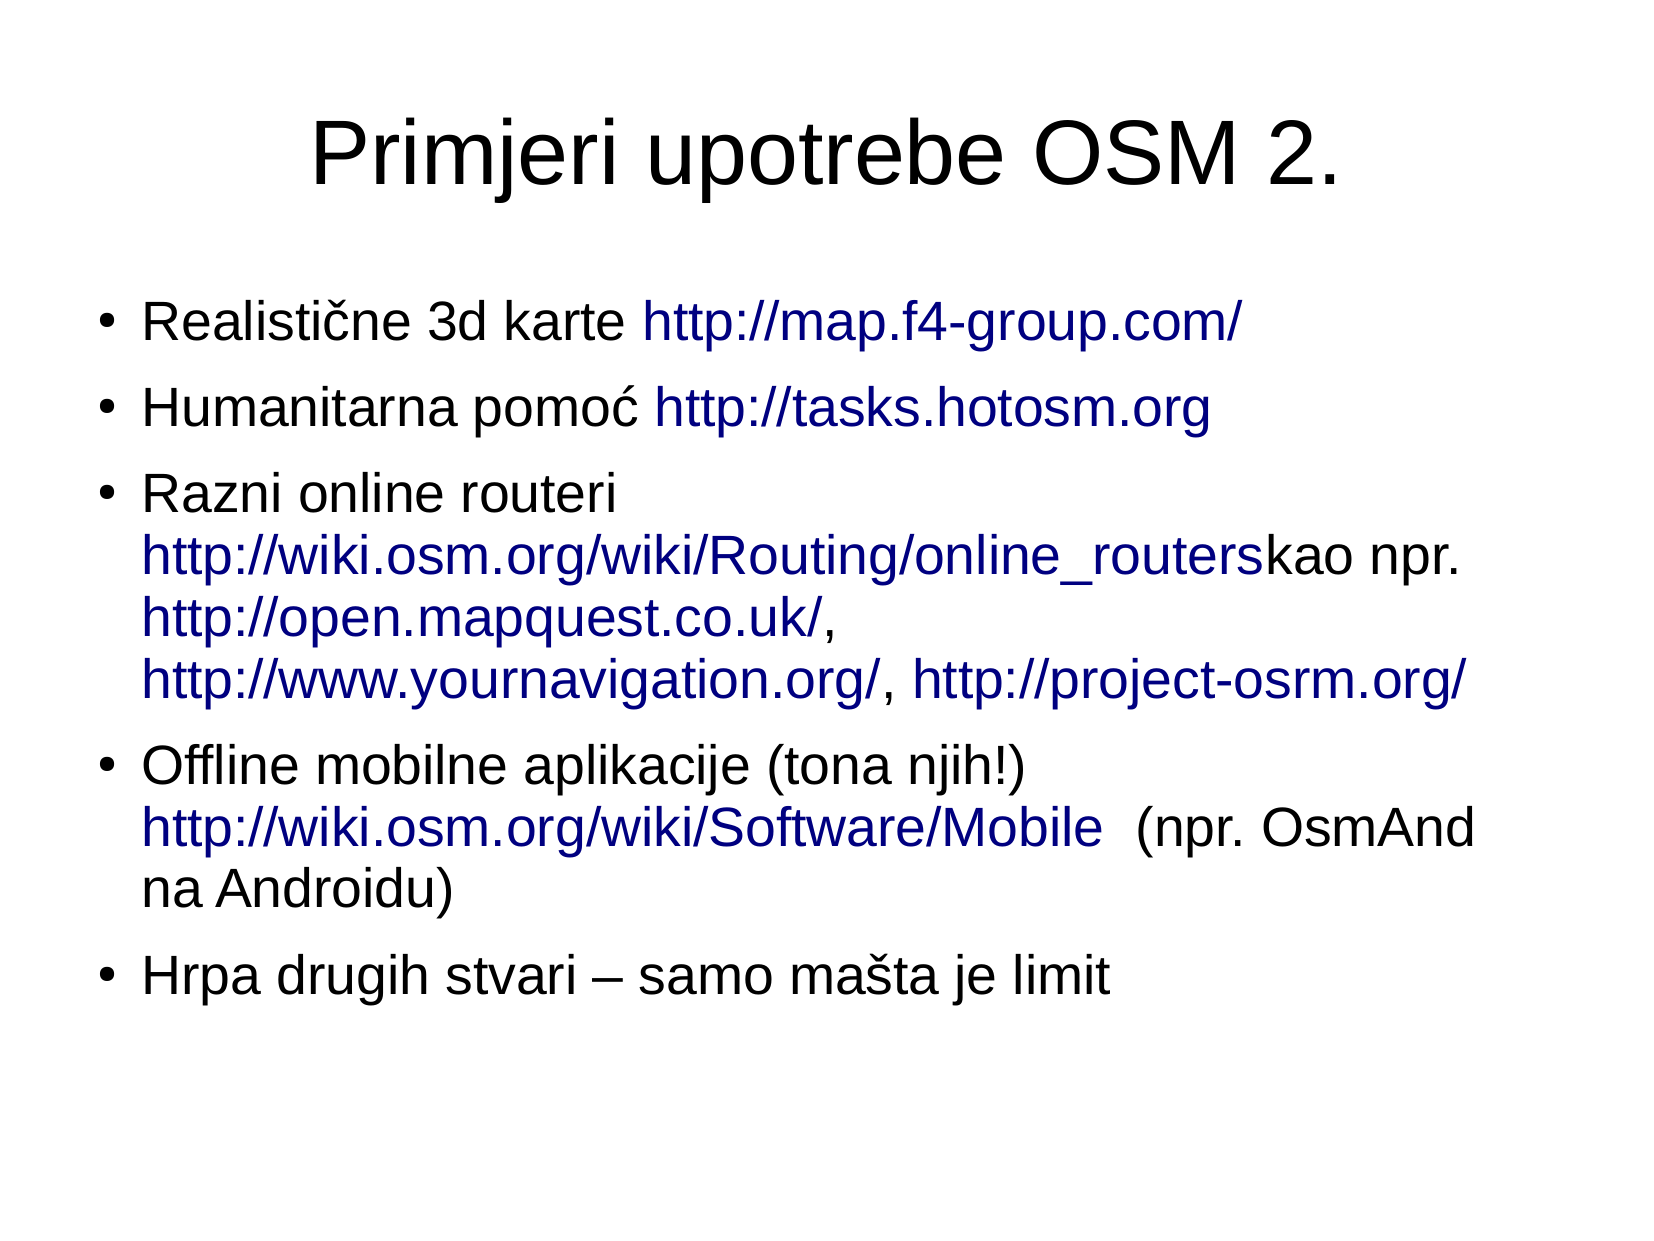

# Primjeri upotrebe OSM 2.
Realistične 3d karte http://map.f4-group.com/
Humanitarna pomoć http://tasks.hotosm.org
Razni online routeri http://wiki.osm.org/wiki/Routing/online_routerskao npr. http://open.mapquest.co.uk/, http://www.yournavigation.org/, http://project-osrm.org/
Offline mobilne aplikacije (tona njih!) http://wiki.osm.org/wiki/Software/Mobile (npr. OsmAnd na Androidu)
Hrpa drugih stvari – samo mašta je limit